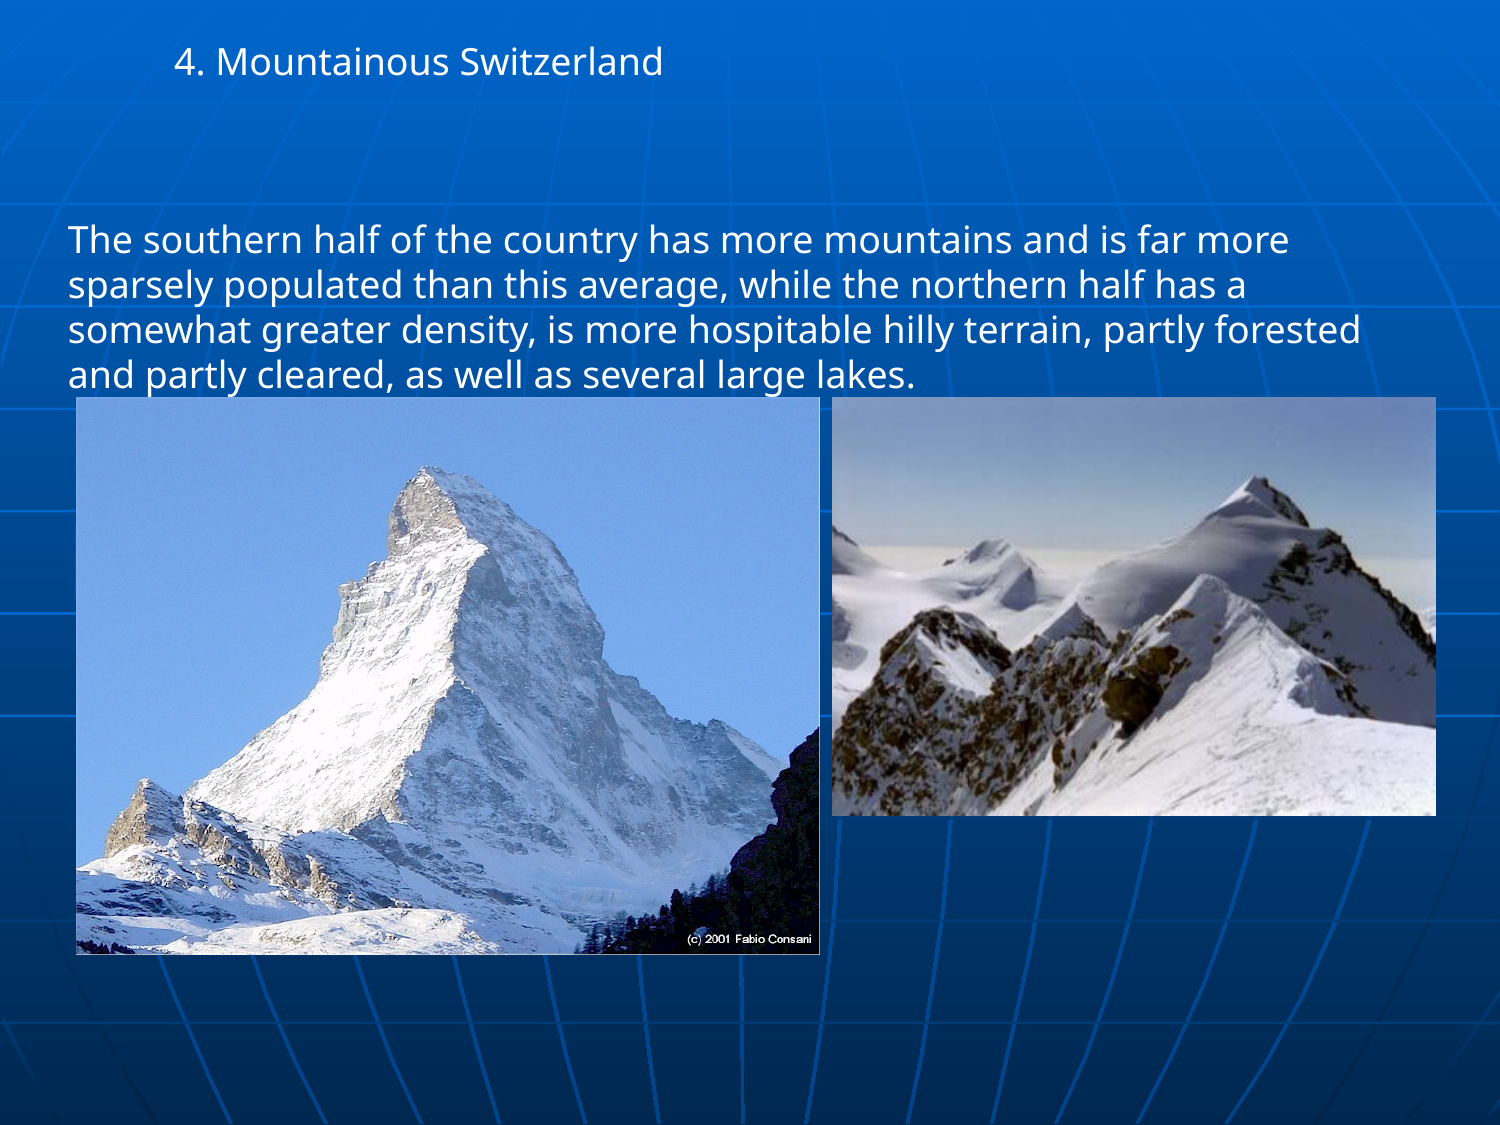

4. Mountainous Switzerland
The southern half of the country has more mountains and is far more sparsely populated than this average, while the northern half has a somewhat greater density, is more hospitable hilly terrain, partly forested and partly cleared, as well as several large lakes.